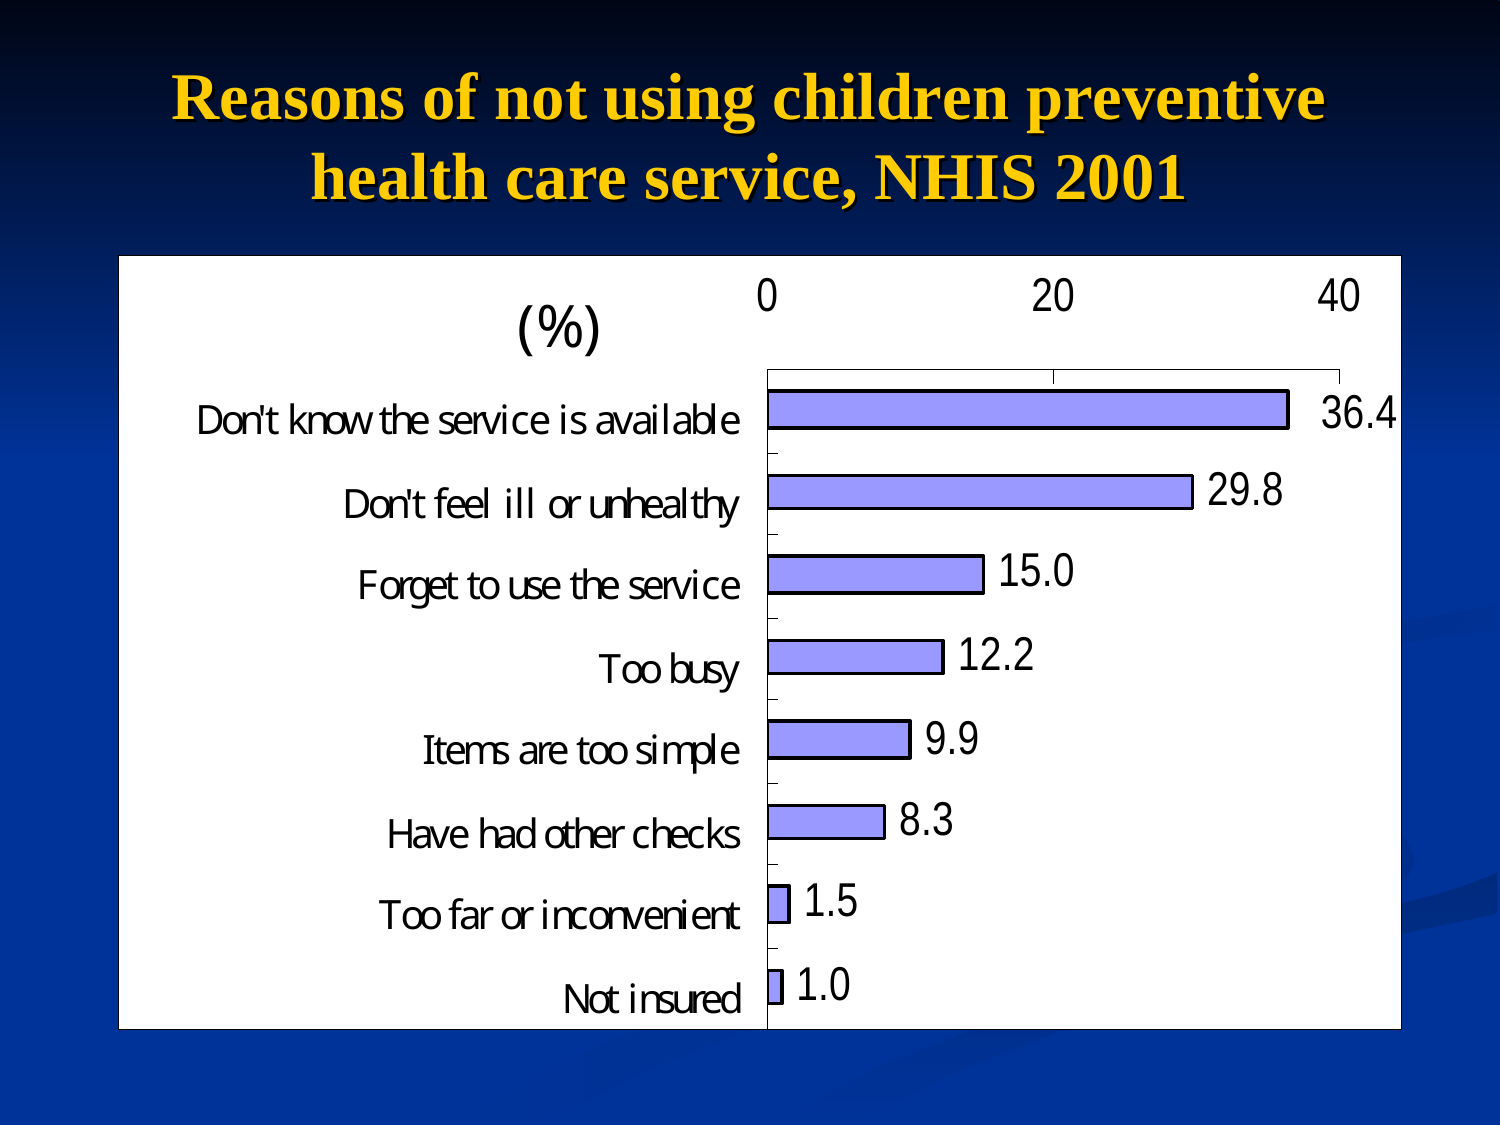

# Reasons of not using children preventive health care service, NHIS 2001